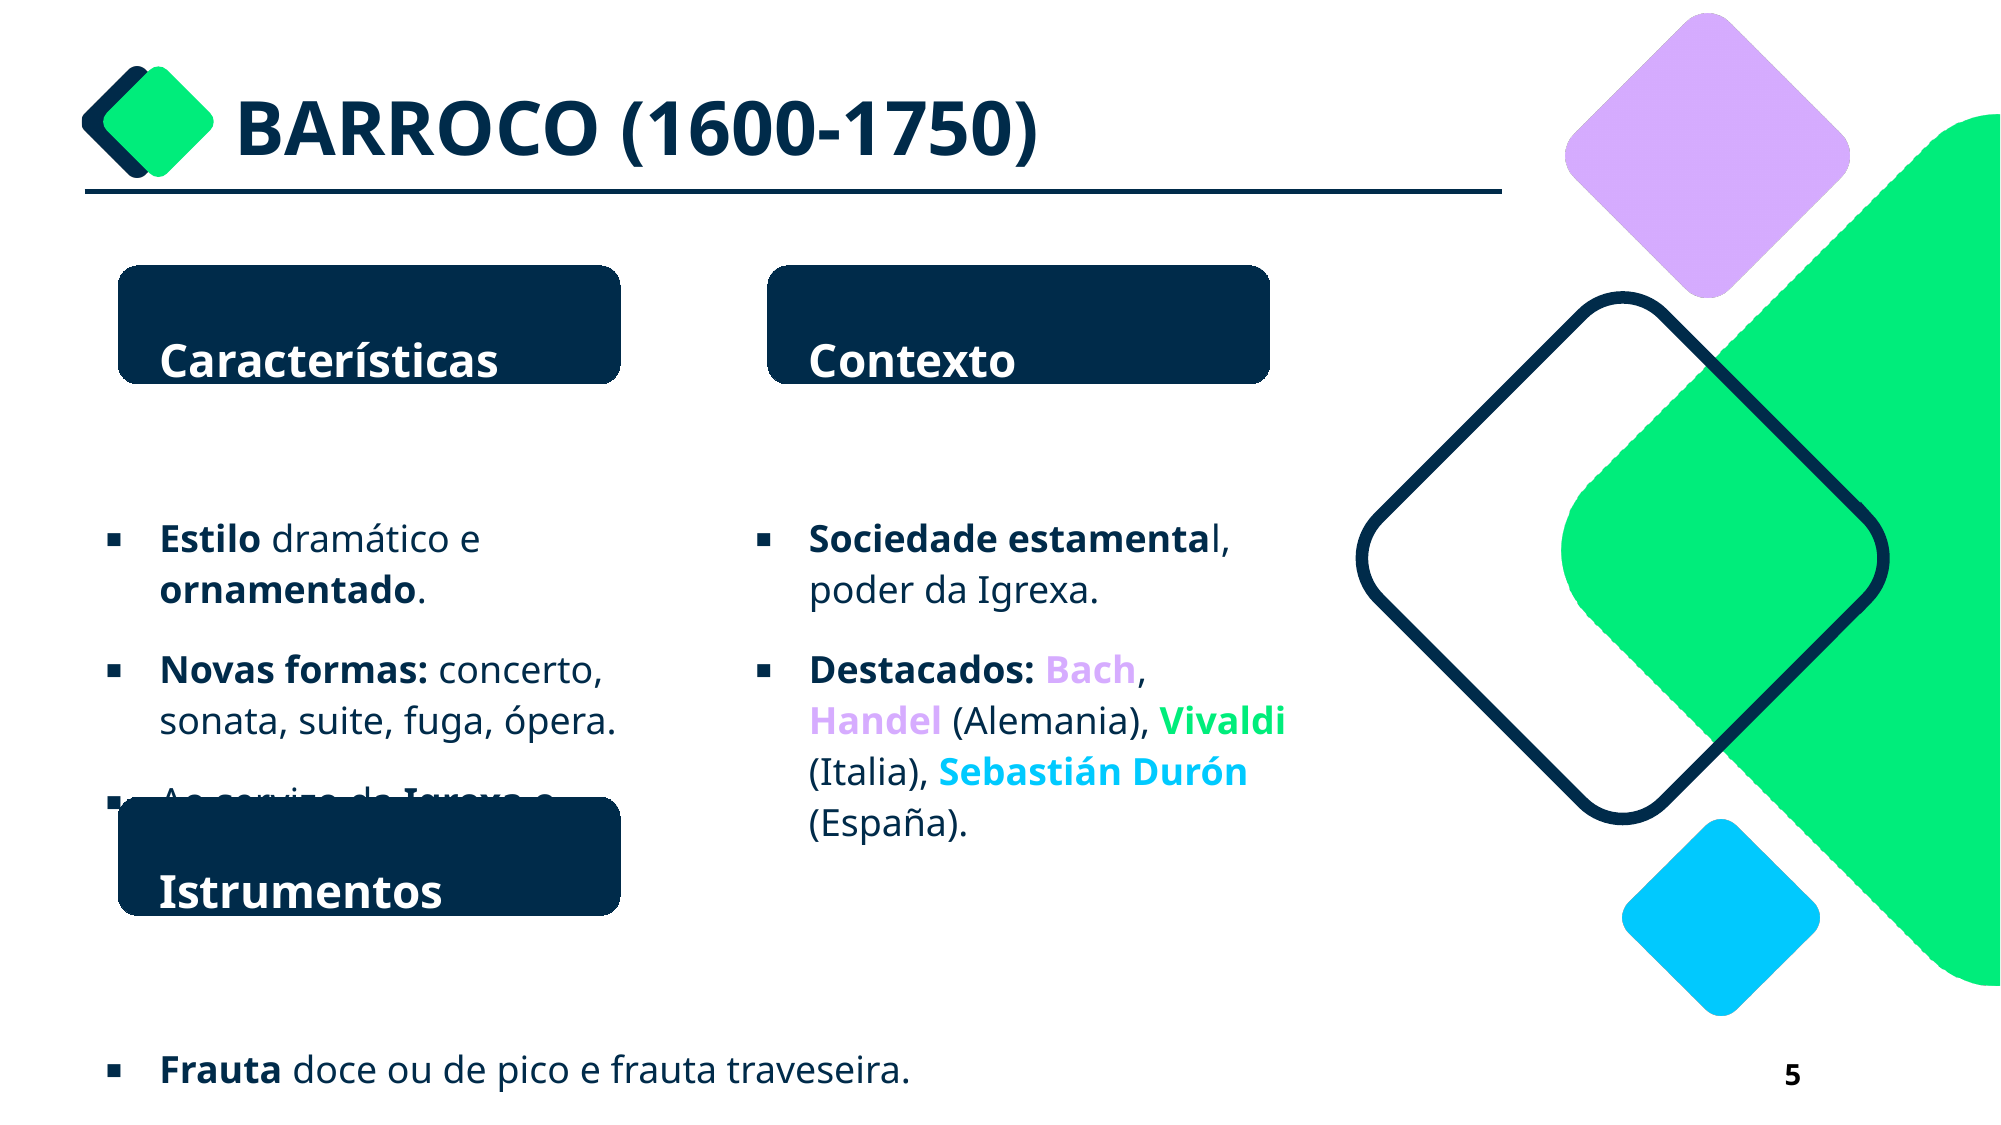

# BARROCO (1600-1750)
Características
Estilo dramático e ornamentado.
Novas formas: concerto, sonata, suite, fuga, ópera.
Ao servizo da Igrexa e cortes.
Contexto
Sociedade estamental, poder da Igrexa.
Destacados: Bach, Handel (Alemania), Vivaldi (Italia), Sebastián Durón (España).
Istrumentos
Frauta doce ou de pico e frauta traveseira.